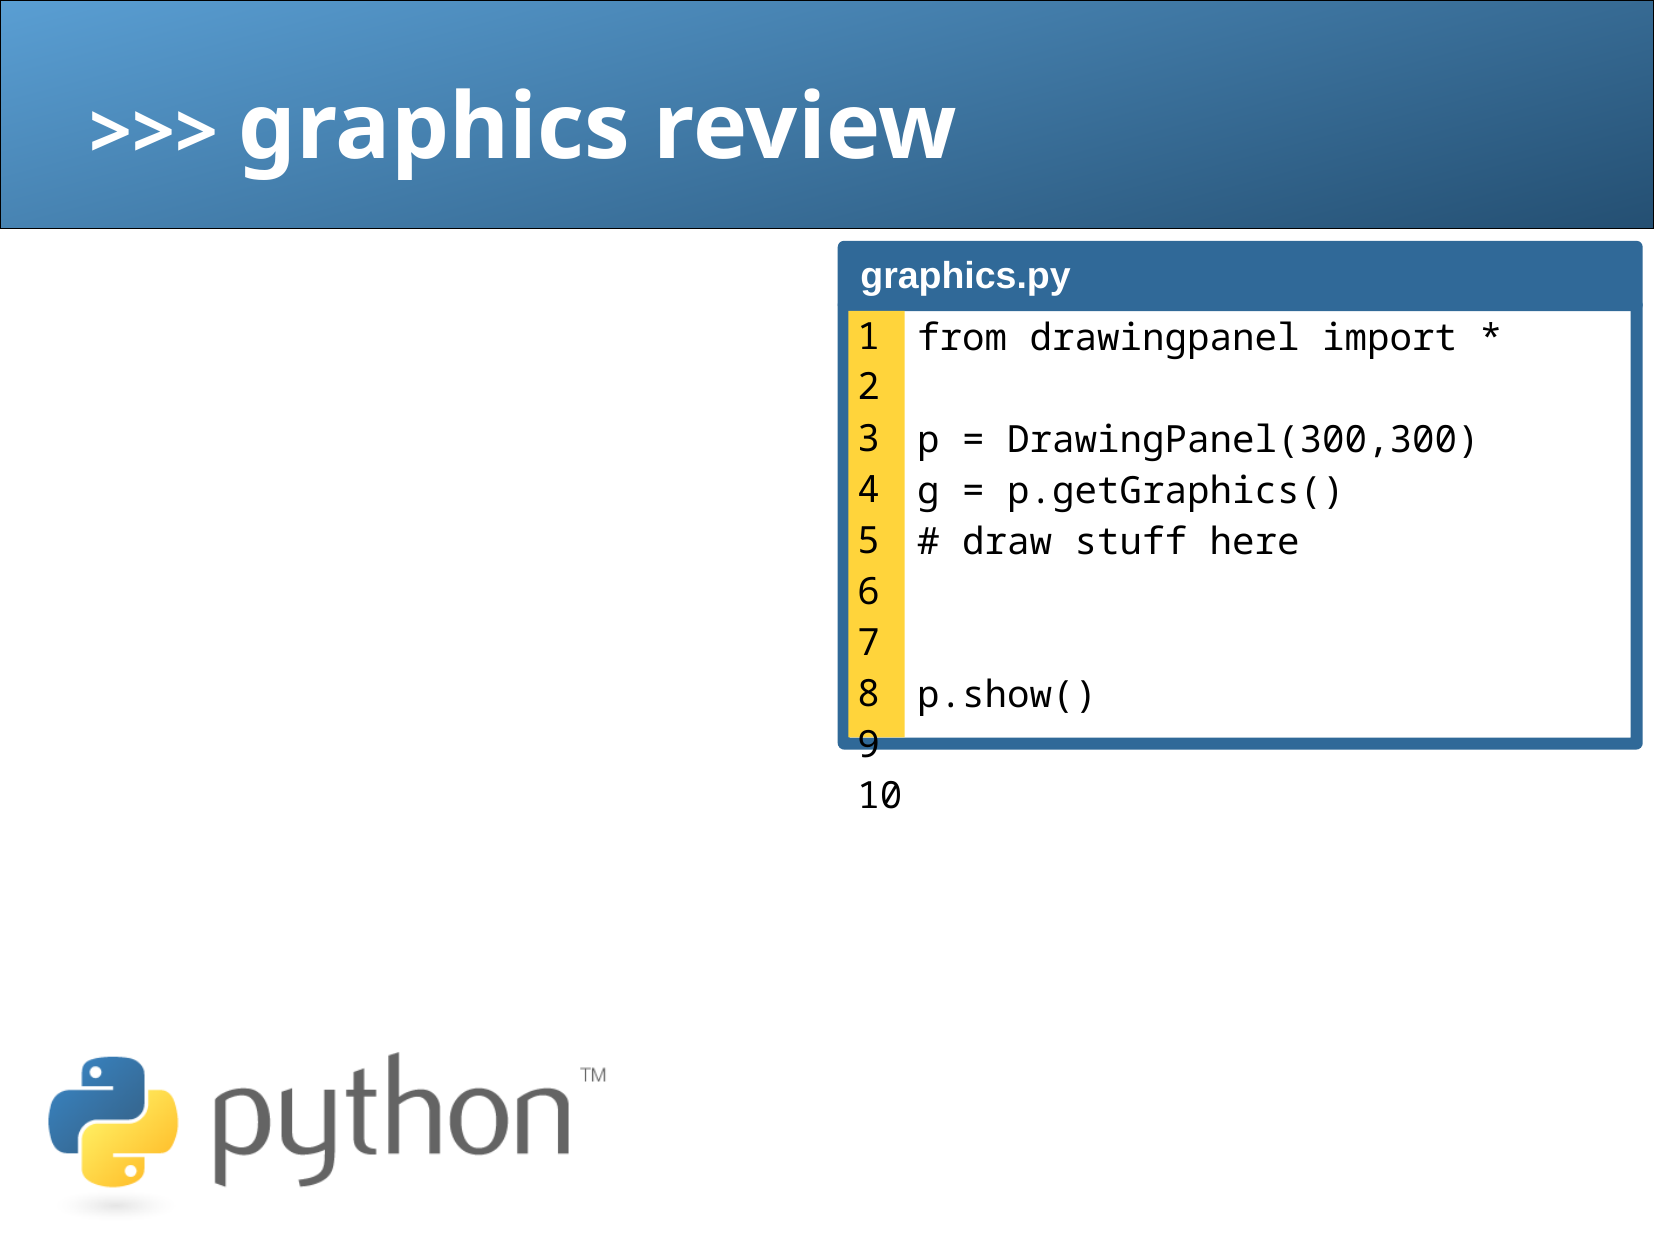

>>> graphics review
graphics.py
1
2
3
4
5
6
7
8
9
10
from drawingpanel import *
p = DrawingPanel(300,300)
g = p.getGraphics()
# draw stuff here
p.show()